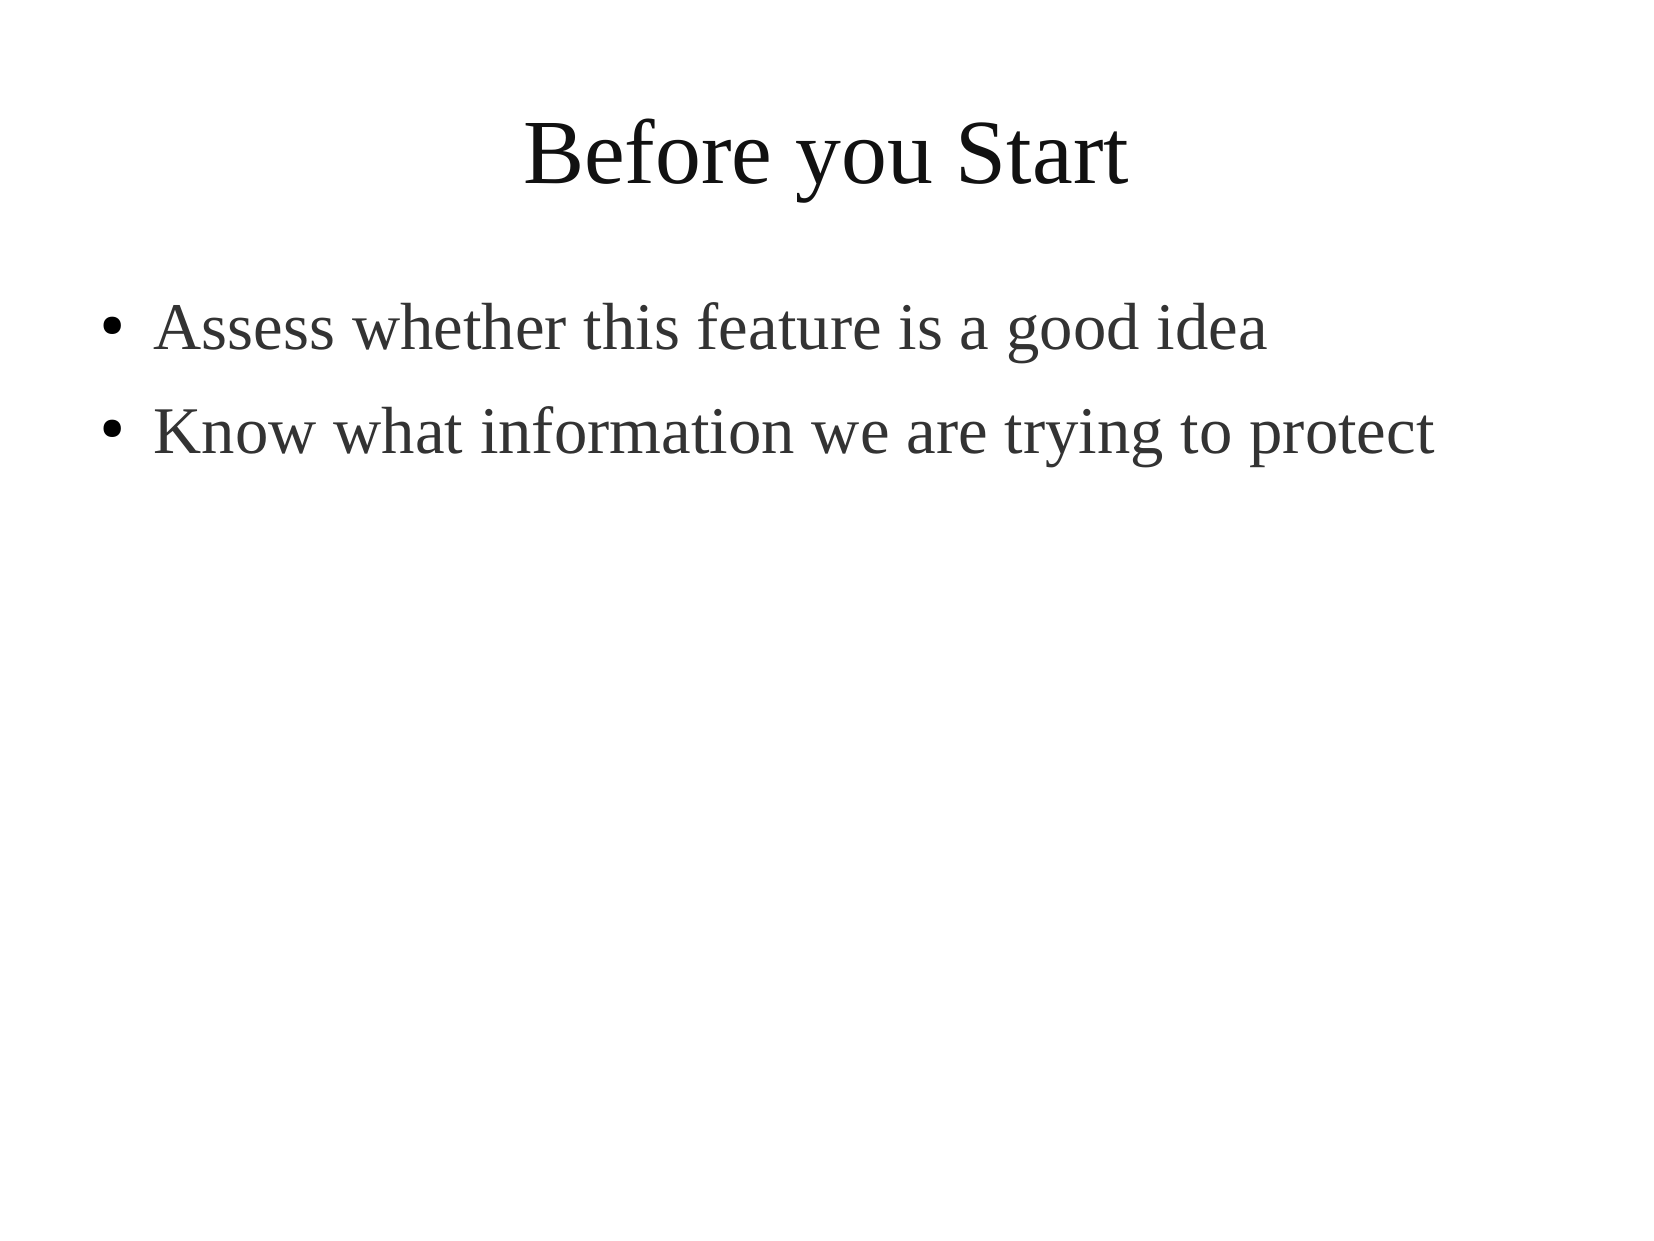

# Before you Start
Assess whether this feature is a good idea
Know what information we are trying to protect